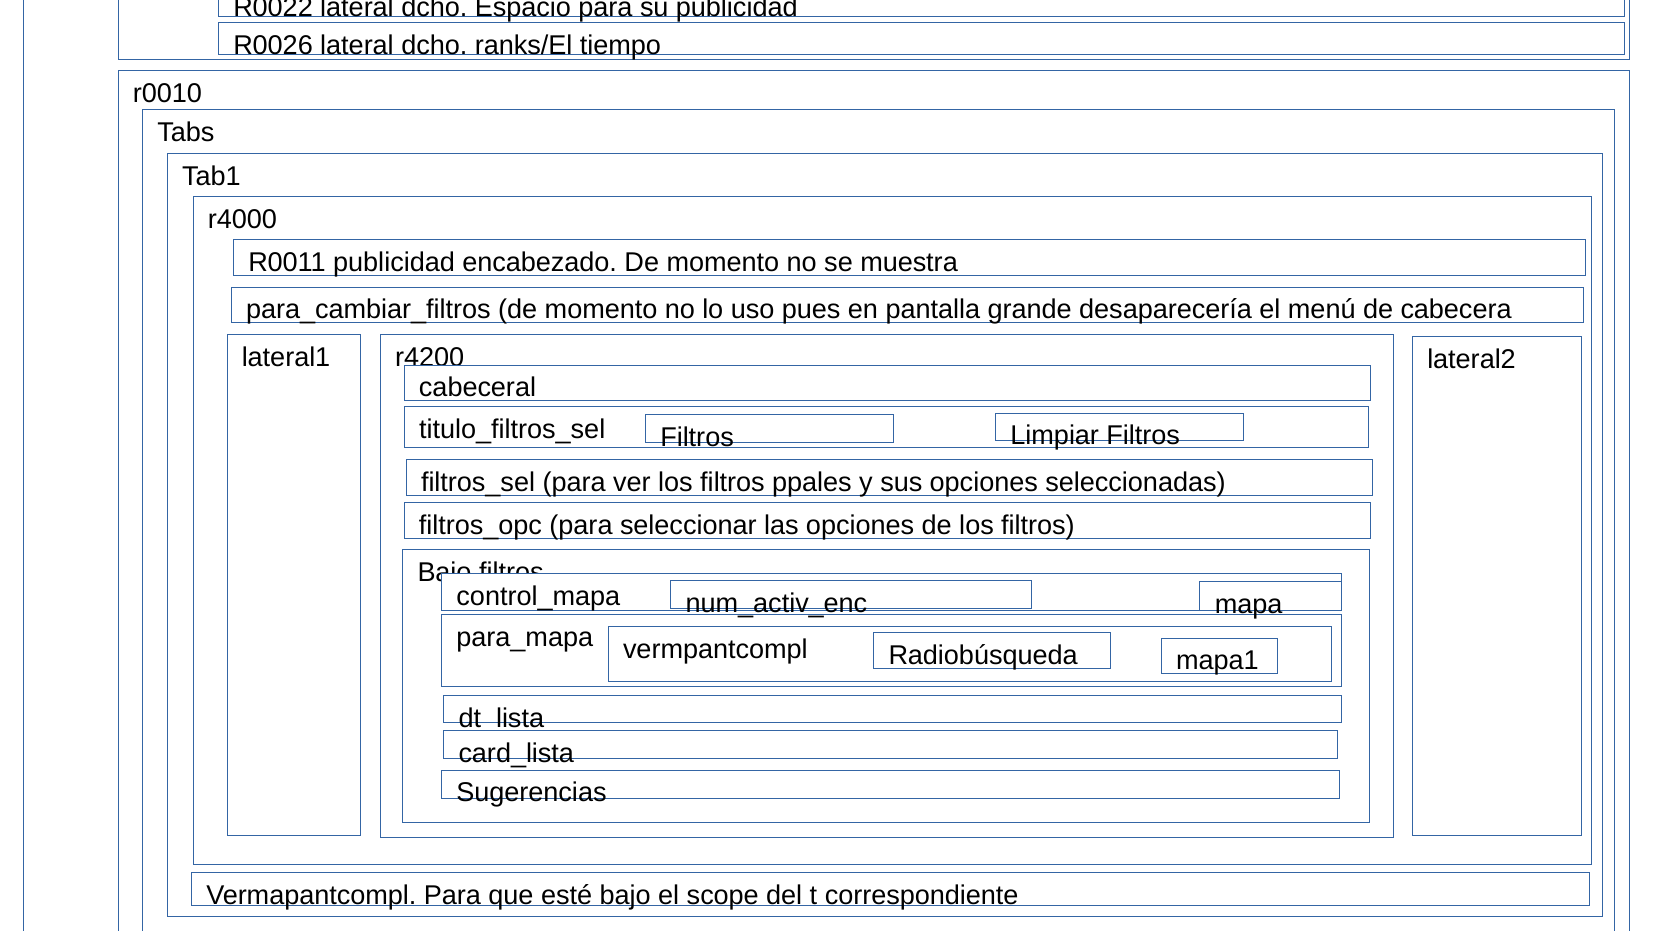

Segunda página: Filtros
r0000
r0016
R0017
R0018 lateral izqdo. Espacio para su publicidad
r0020
R0021
R0022 lateral dcho. Espacio para su publicidad
R0026 lateral dcho. ranks/El tiempo
r0010
Tabs
Tab1
r4000
R0011 publicidad encabezado. De momento no se muestra
para_cambiar_filtros (de momento no lo uso pues en pantalla grande desaparecería el menú de cabecera
r4200
lateral1
lateral2
cabeceral
titulo_filtros_sel
Limpiar Filtros
Filtros
filtros_sel (para ver los filtros ppales y sus opciones seleccionadas)
filtros_opc (para seleccionar las opciones de los filtros)
Bajo filtros
control_mapa
num_activ_enc
mapa
para_mapa
vermpantcompl
Radiobúsqueda
mapa1
dt_lista
card_lista
Sugerencias
Vermapantcompl. Para que esté bajo el scope del t correspondiente
Tab3
r5000. Compartir
Footer. Copyright